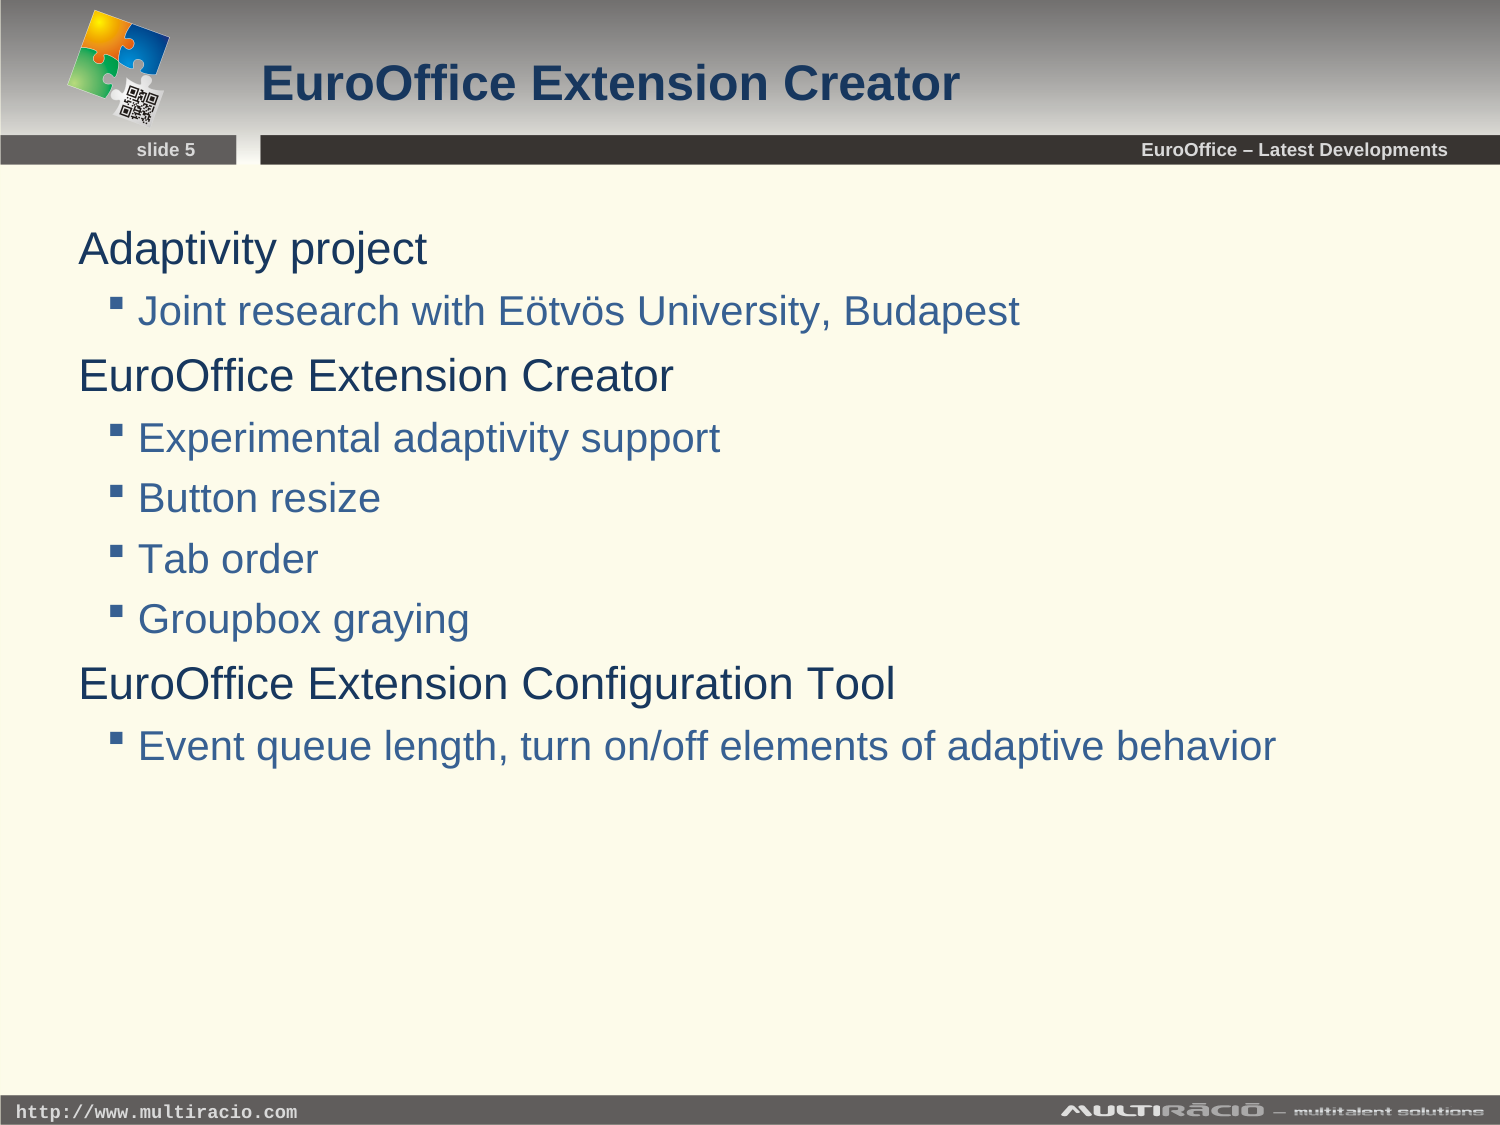

EuroOffice Extension Creator
slide
 EuroOffice – Latest Developments
# Adaptivity project
Joint research with Eötvös University, Budapest
EuroOffice Extension Creator
Experimental adaptivity support
Button resize
Tab order
Groupbox graying
EuroOffice Extension Configuration Tool
Event queue length, turn on/off elements of adaptive behavior